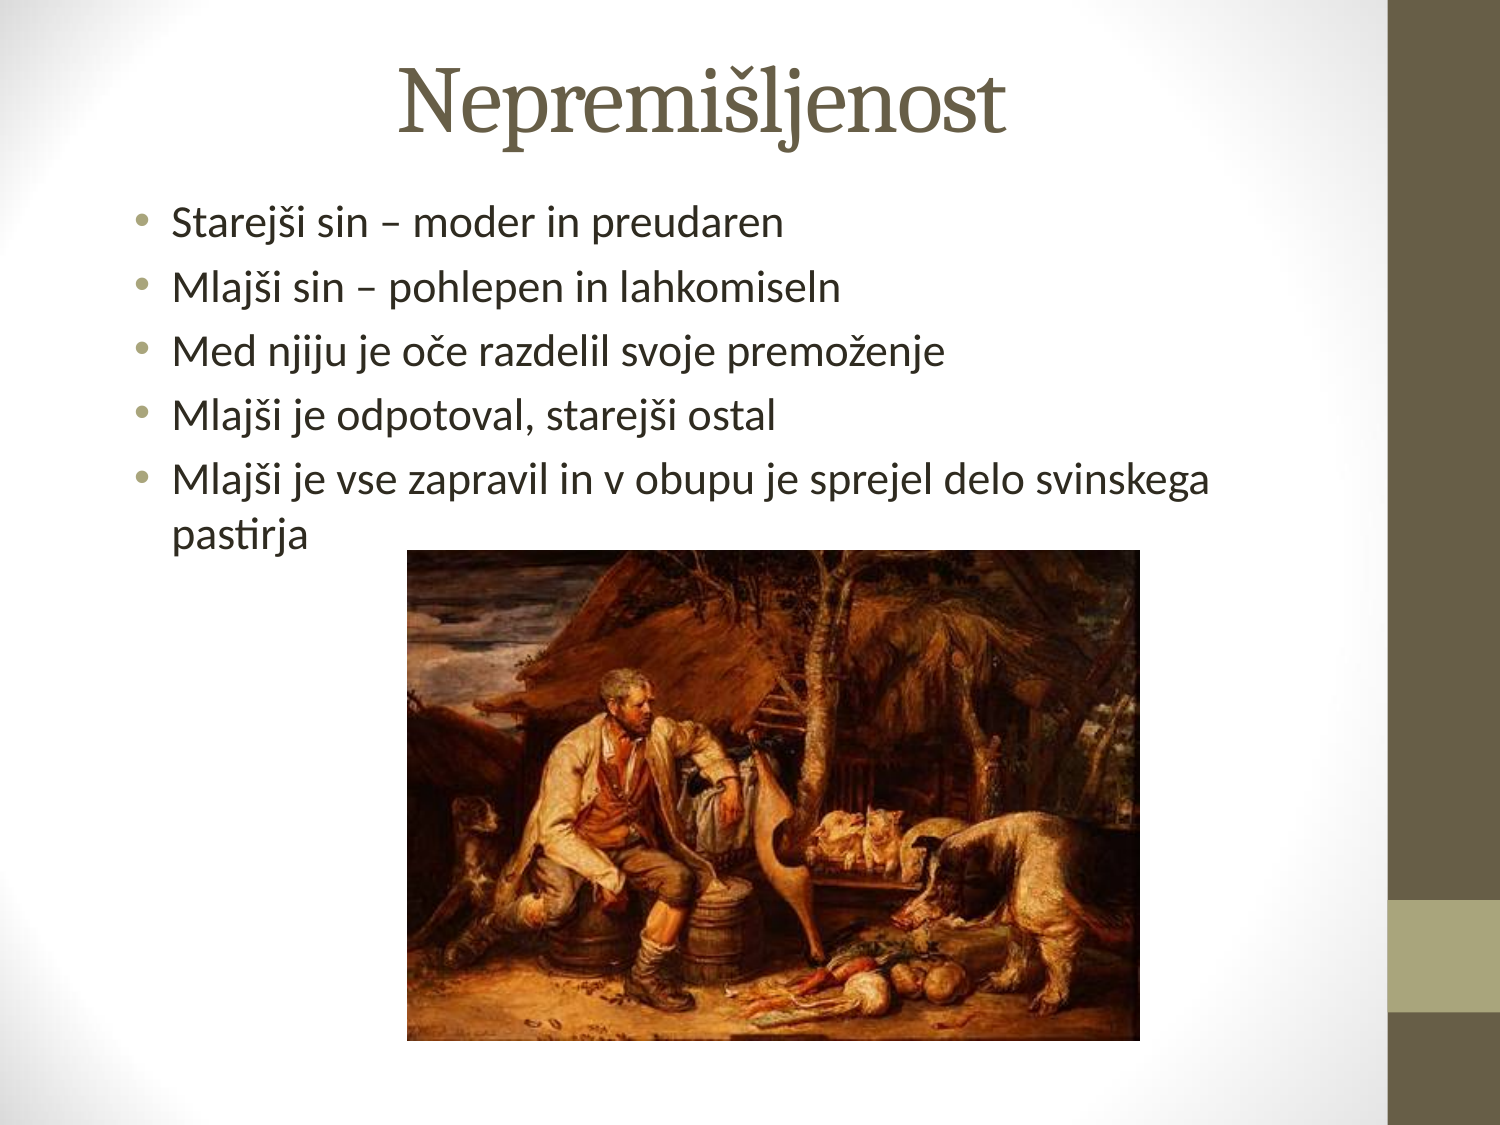

# Nepremišljenost
Starejši sin – moder in preudaren
Mlajši sin – pohlepen in lahkomiseln
Med njiju je oče razdelil svoje premoženje
Mlajši je odpotoval, starejši ostal
Mlajši je vse zapravil in v obupu je sprejel delo svinskega pastirja